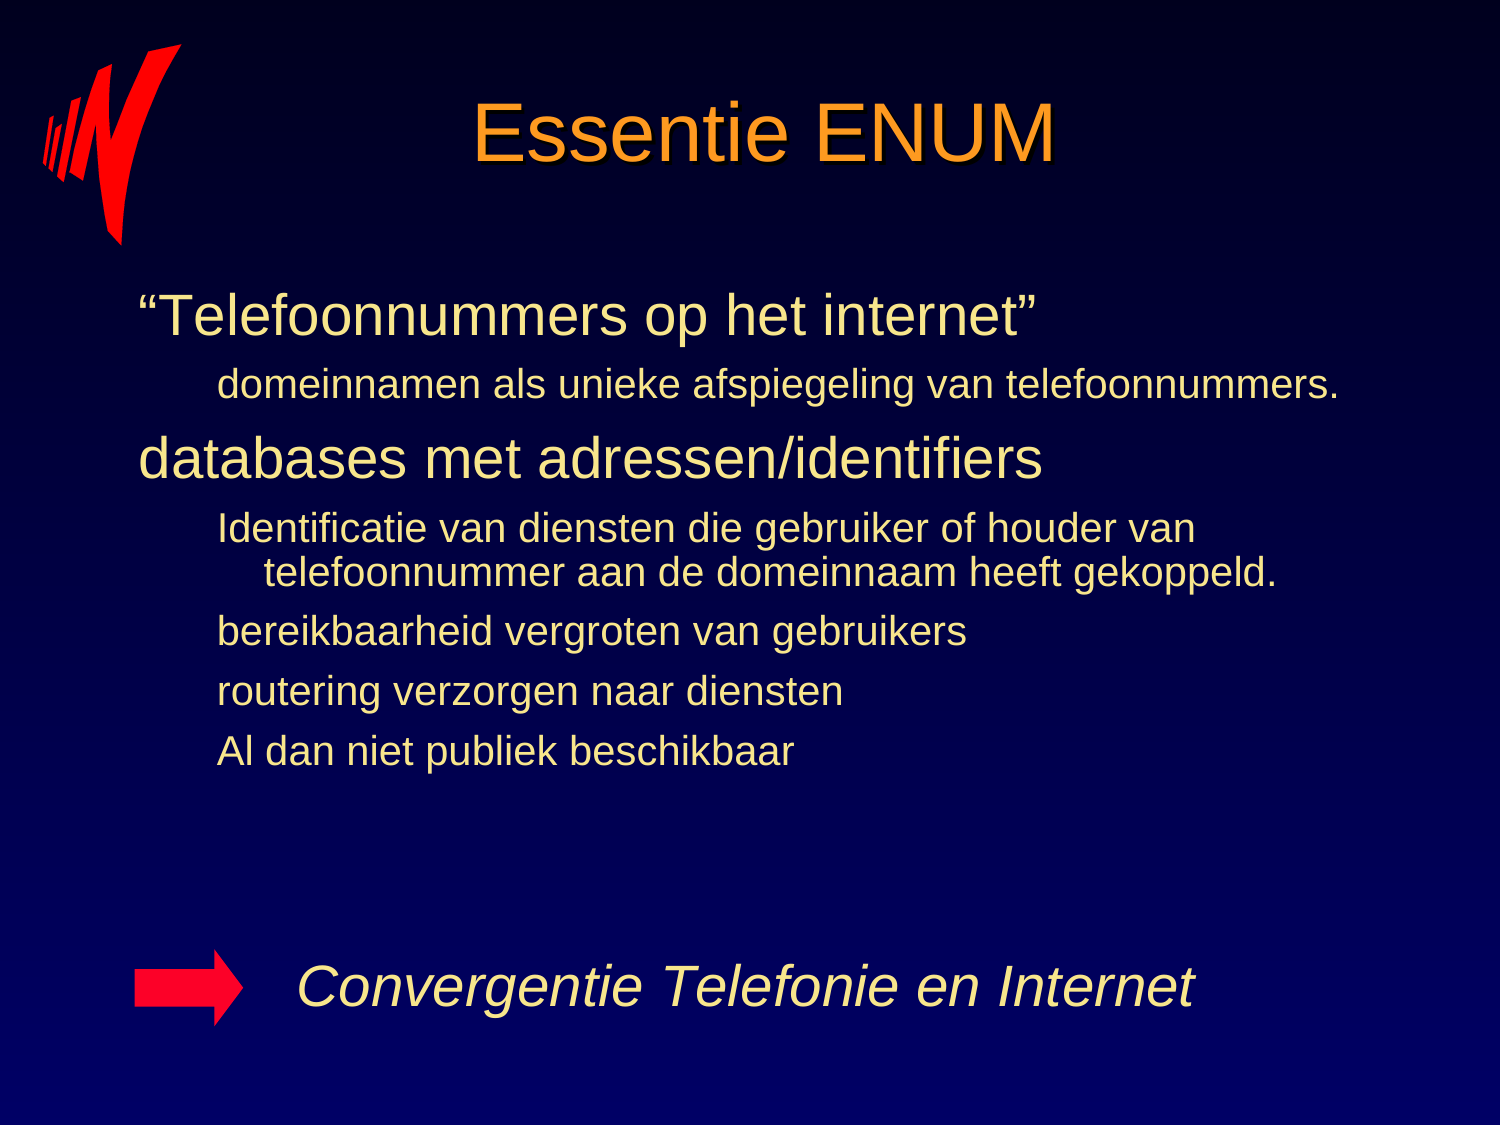

# Essentie ENUM
“Telefoonnummers op het internet”
domeinnamen als unieke afspiegeling van telefoonnummers.
databases met adressen/identifiers
Identificatie van diensten die gebruiker of houder van telefoonnummer aan de domeinnaam heeft gekoppeld.
bereikbaarheid vergroten van gebruikers
routering verzorgen naar diensten
Al dan niet publiek beschikbaar
 Convergentie Telefonie en Internet